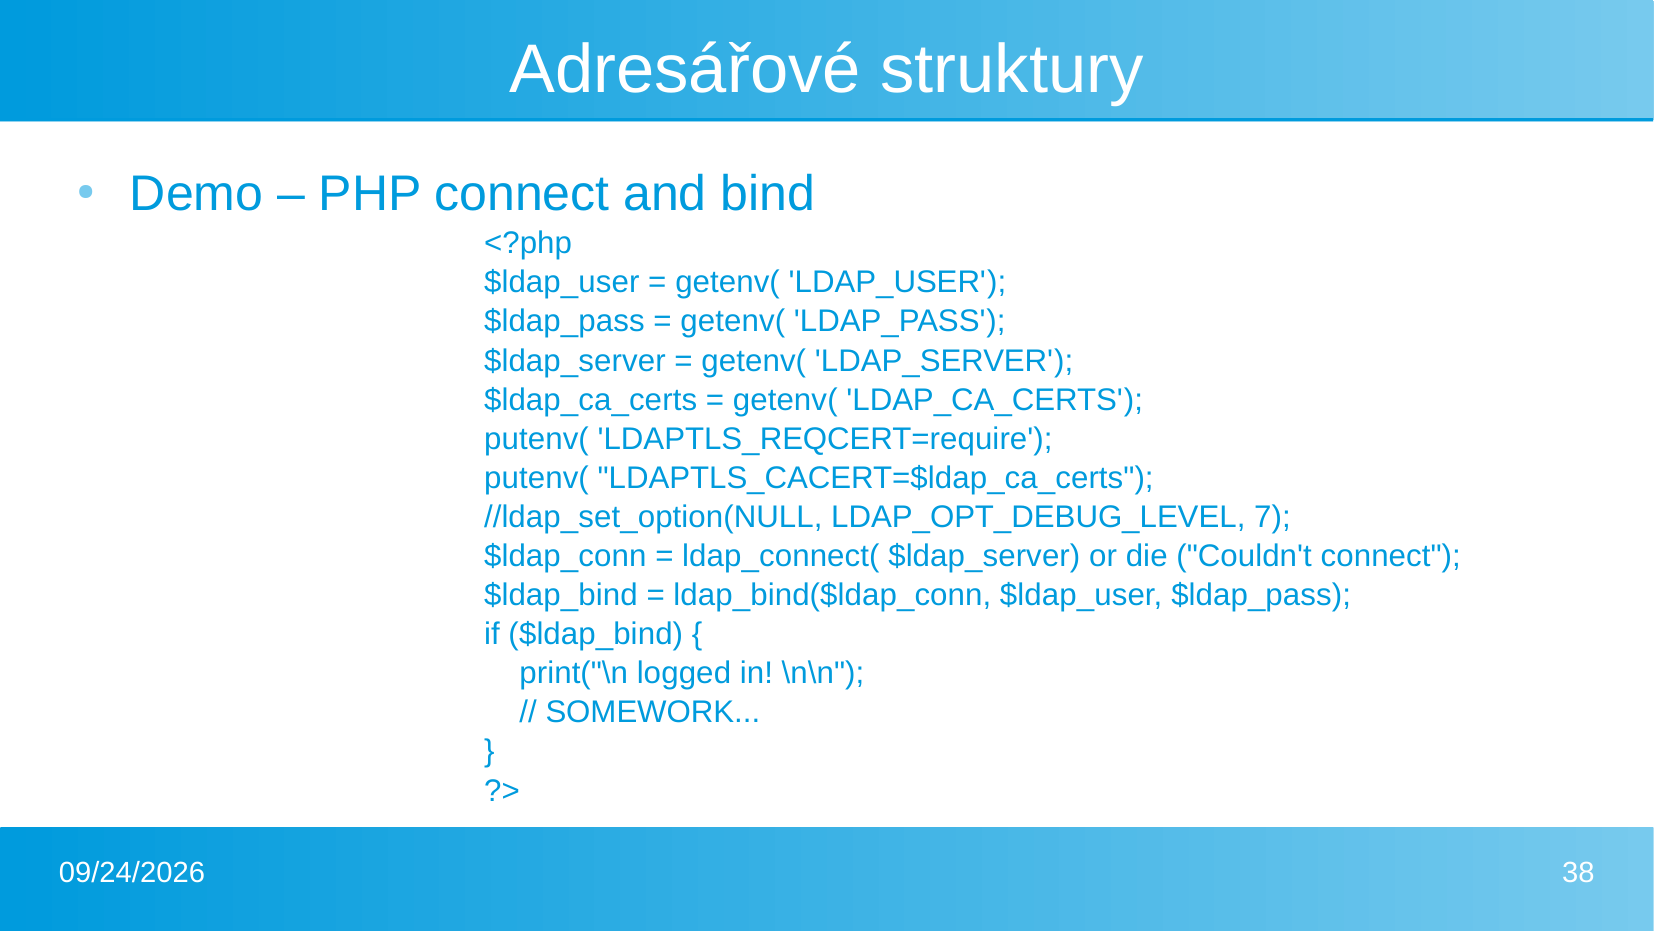

# Adresářové struktury
Demo – PHP connect and bind
<?php
$ldap_user = getenv( 'LDAP_USER');
$ldap_pass = getenv( 'LDAP_PASS');
$ldap_server = getenv( 'LDAP_SERVER');
$ldap_ca_certs = getenv( 'LDAP_CA_CERTS');
putenv( 'LDAPTLS_REQCERT=require');
putenv( "LDAPTLS_CACERT=$ldap_ca_certs");
//ldap_set_option(NULL, LDAP_OPT_DEBUG_LEVEL, 7);
$ldap_conn = ldap_connect( $ldap_server) or die ("Couldn't connect");
$ldap_bind = ldap_bind($ldap_conn, $ldap_user, $ldap_pass);
if ($ldap_bind) {
 print("\n logged in! \n\n");
 // SOMEWORK...
}
?>
38